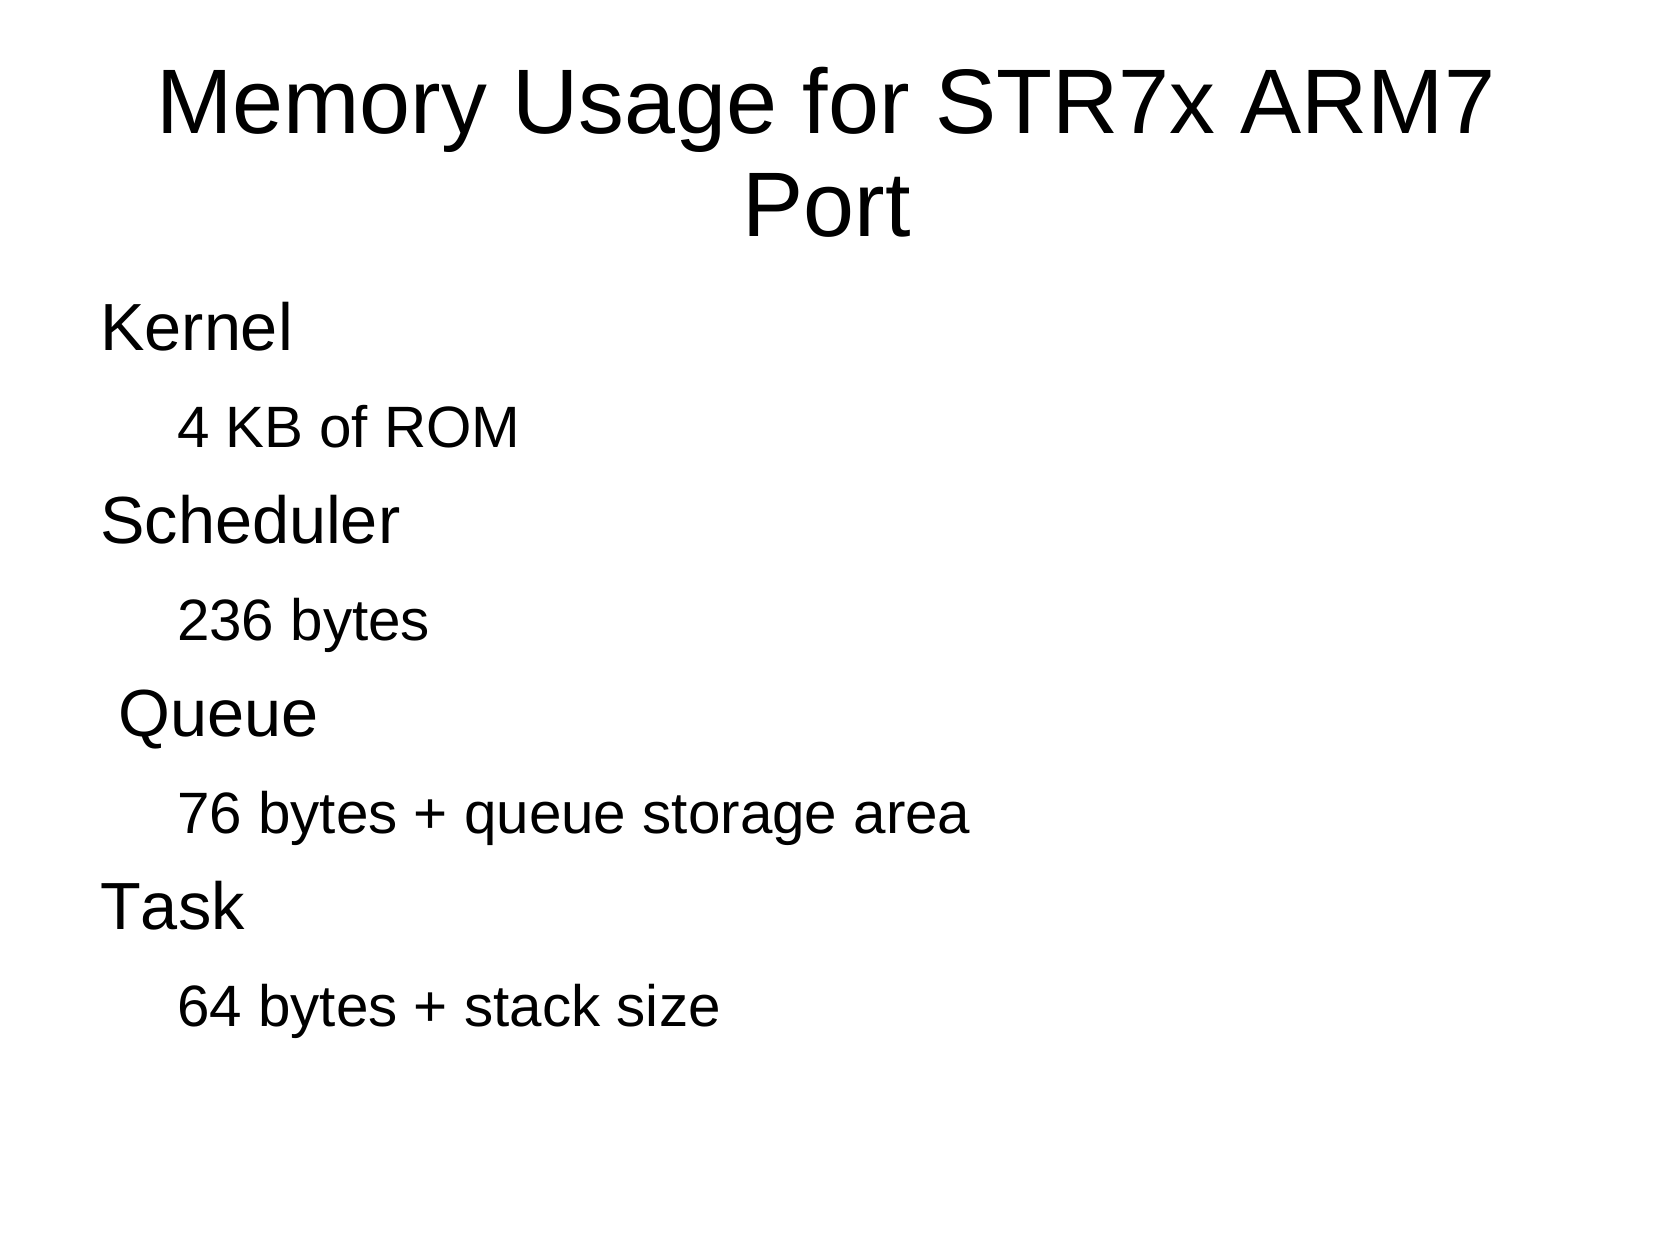

# Memory Usage for STR7x ARM7 Port
Kernel
4 KB of ROM
Scheduler
236 bytes
 Queue
76 bytes + queue storage area
Task
64 bytes + stack size